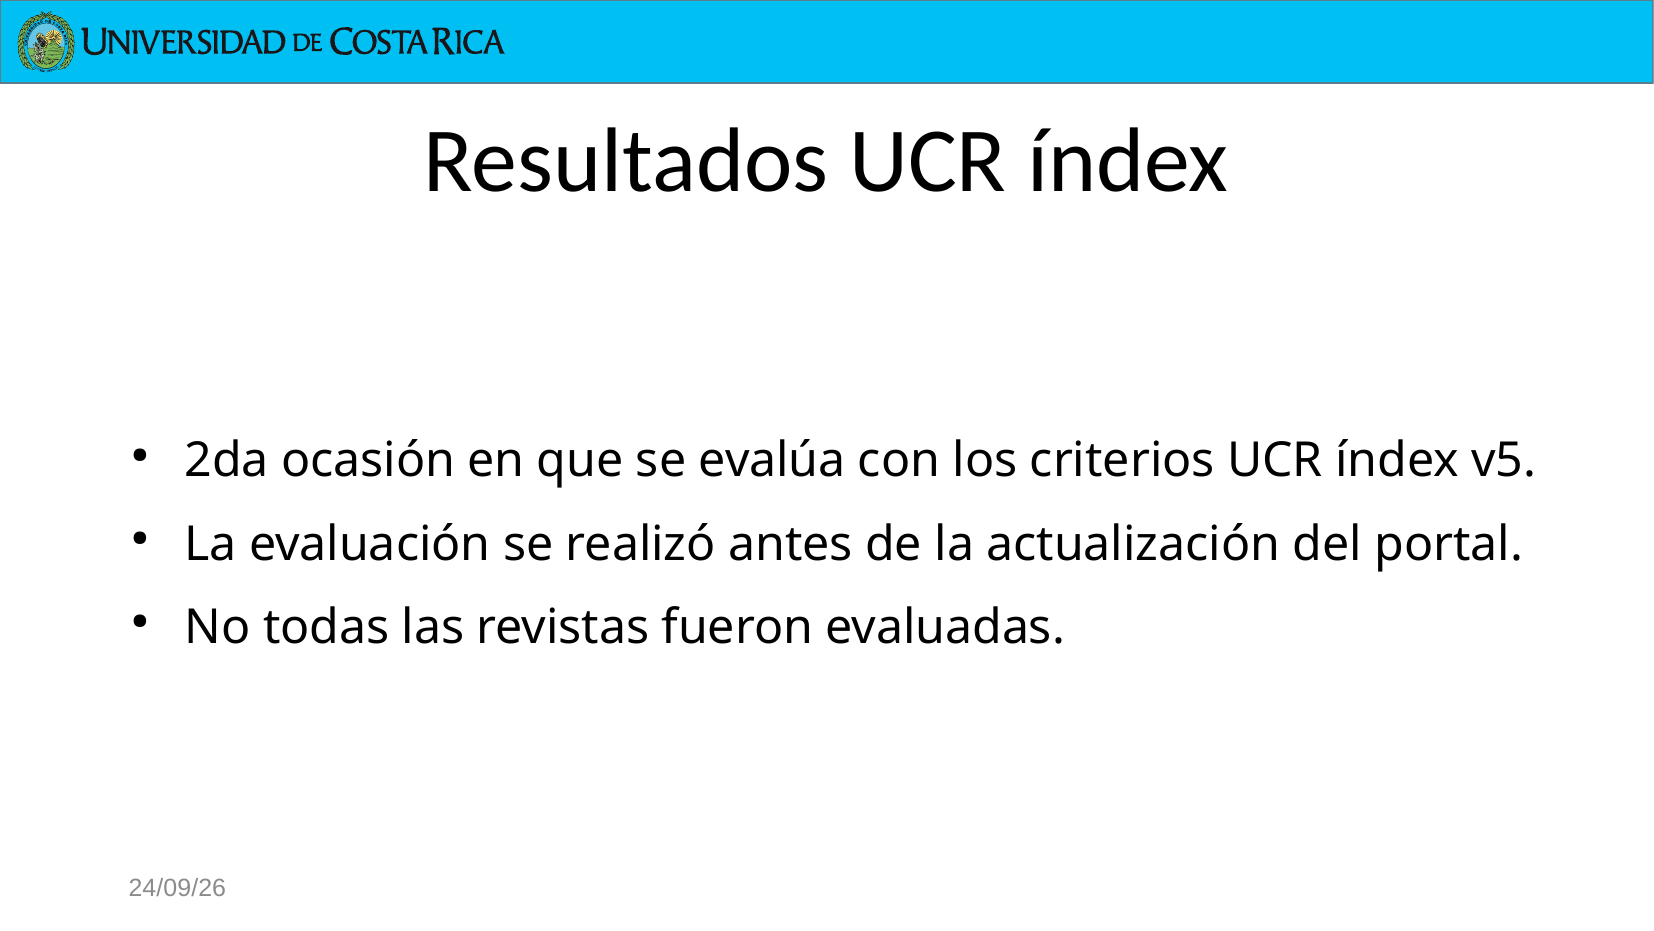

# Resultados UCR índex
2da ocasión en que se evalúa con los criterios UCR índex v5.
La evaluación se realizó antes de la actualización del portal.
No todas las revistas fueron evaluadas.